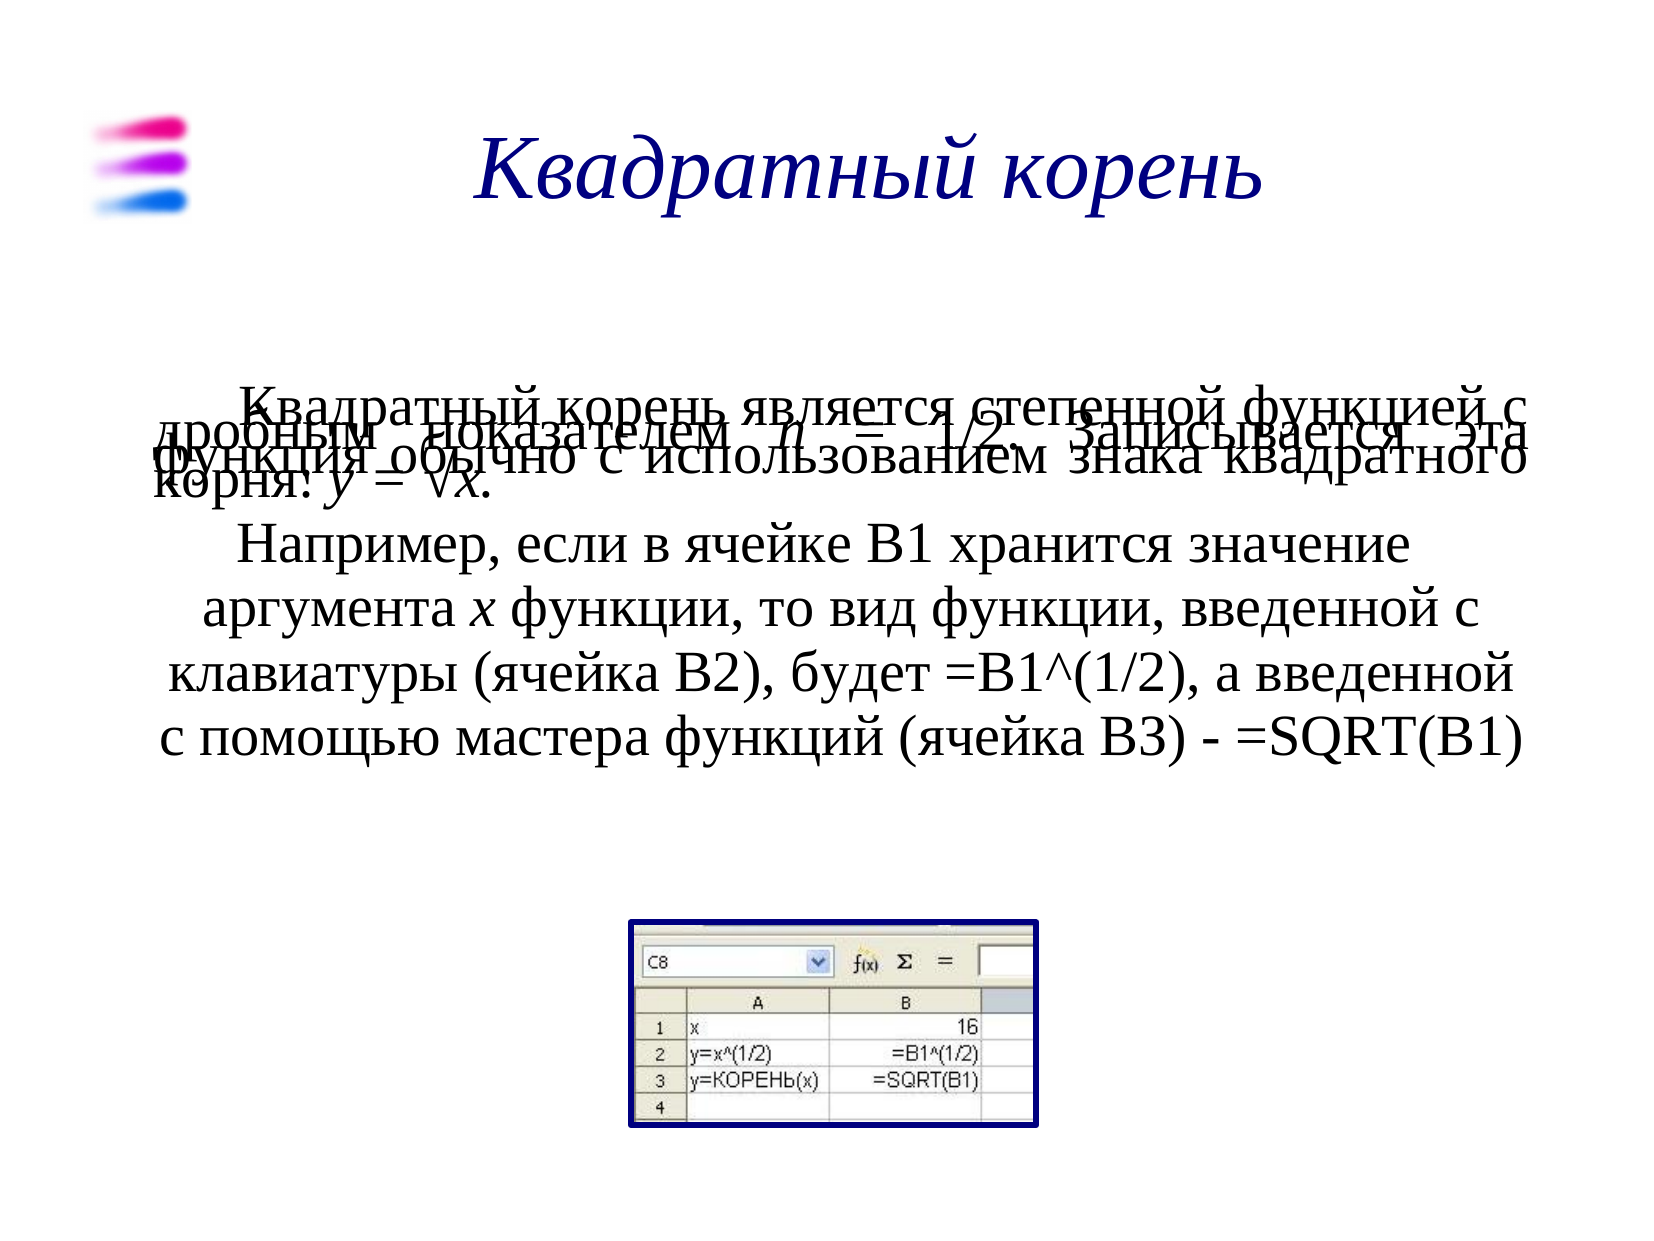

# Квадратный корень
 Квадратный корень является степенной функцией с дробным показателем п = 1/2. Записывается эта функция обычно с использованием знака квадратного корня: у = √х.
Например, если в ячейке В1 хранится значение аргумента х функции, то вид функции, введенной с клавиатуры (ячейка В2), будет =В1^(1/2), а введенной с помощью мастера функций (ячейка ВЗ) - =SQRT(В1)